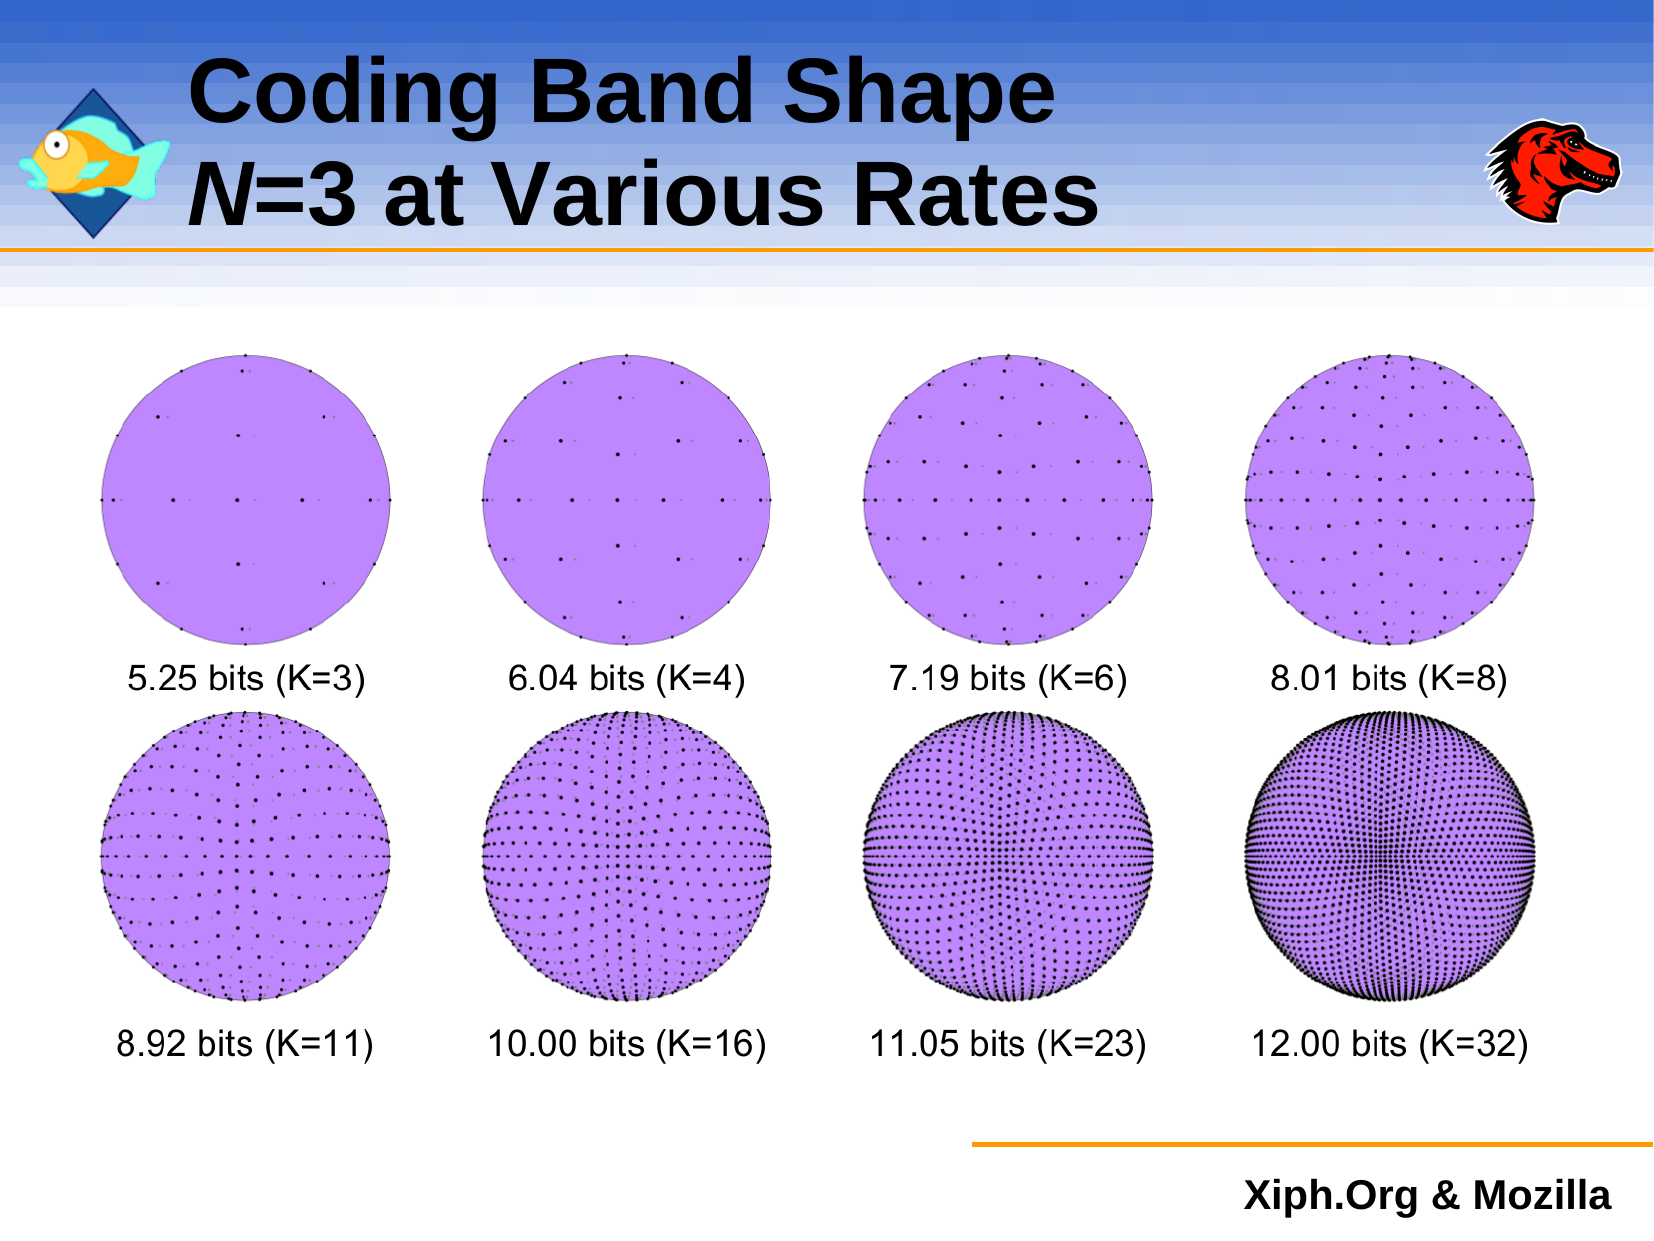

# Coding Band Shape N=3 at Various Rates